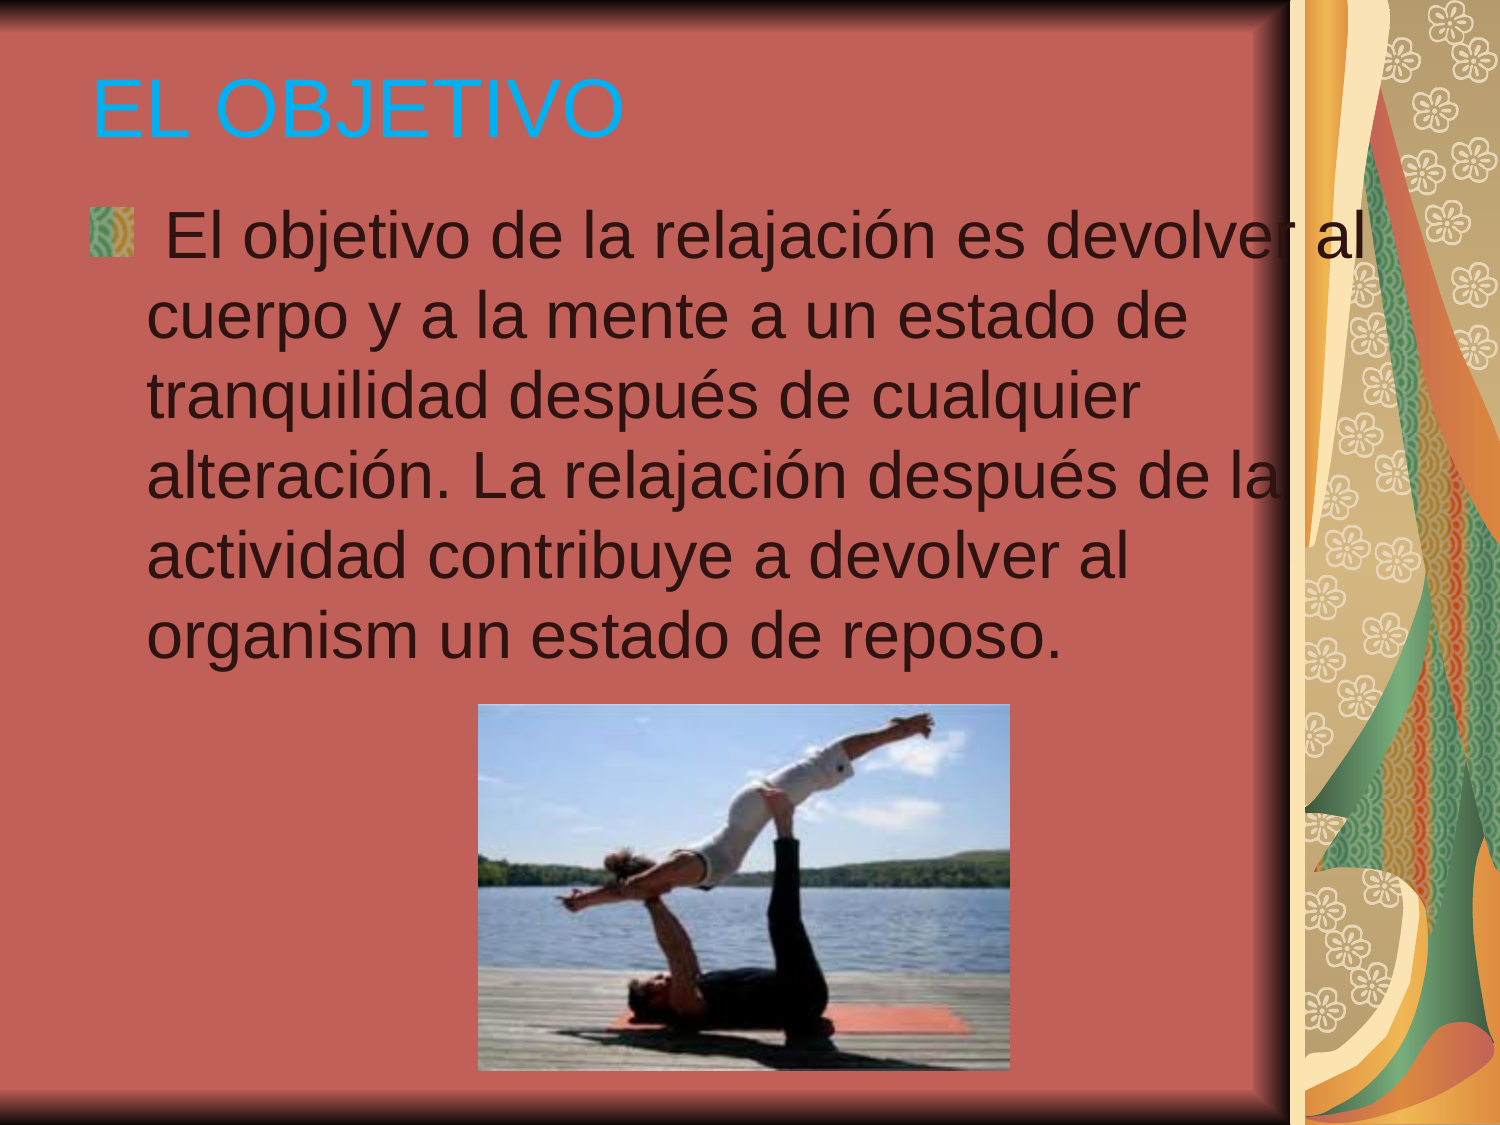

# EL OBJETIVO
 El objetivo de la relajación es devolver al cuerpo y a la mente a un estado de tranquilidad después de cualquier alteración. La relajación después de la actividad contribuye a devolver al organism un estado de reposo.